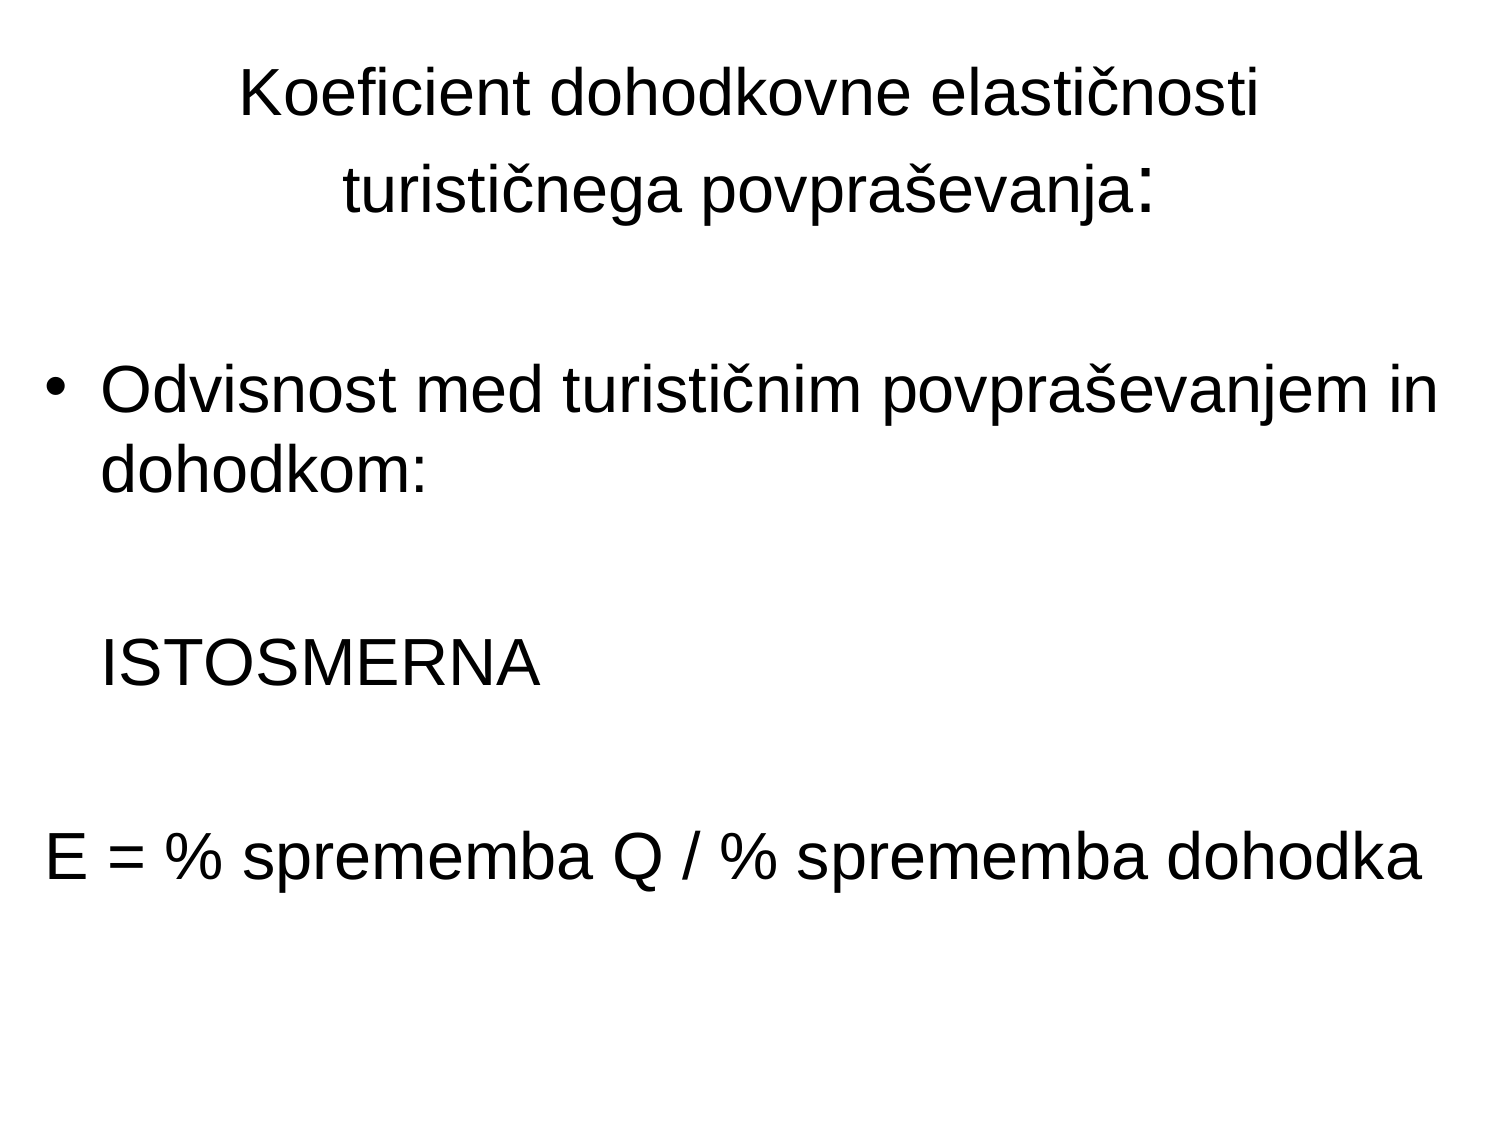

# Koeficient dohodkovne elastičnosti turističnega povpraševanja:
Odvisnost med turističnim povpraševanjem in dohodkom:
	ISTOSMERNA
E = % sprememba Q / % sprememba dohodka